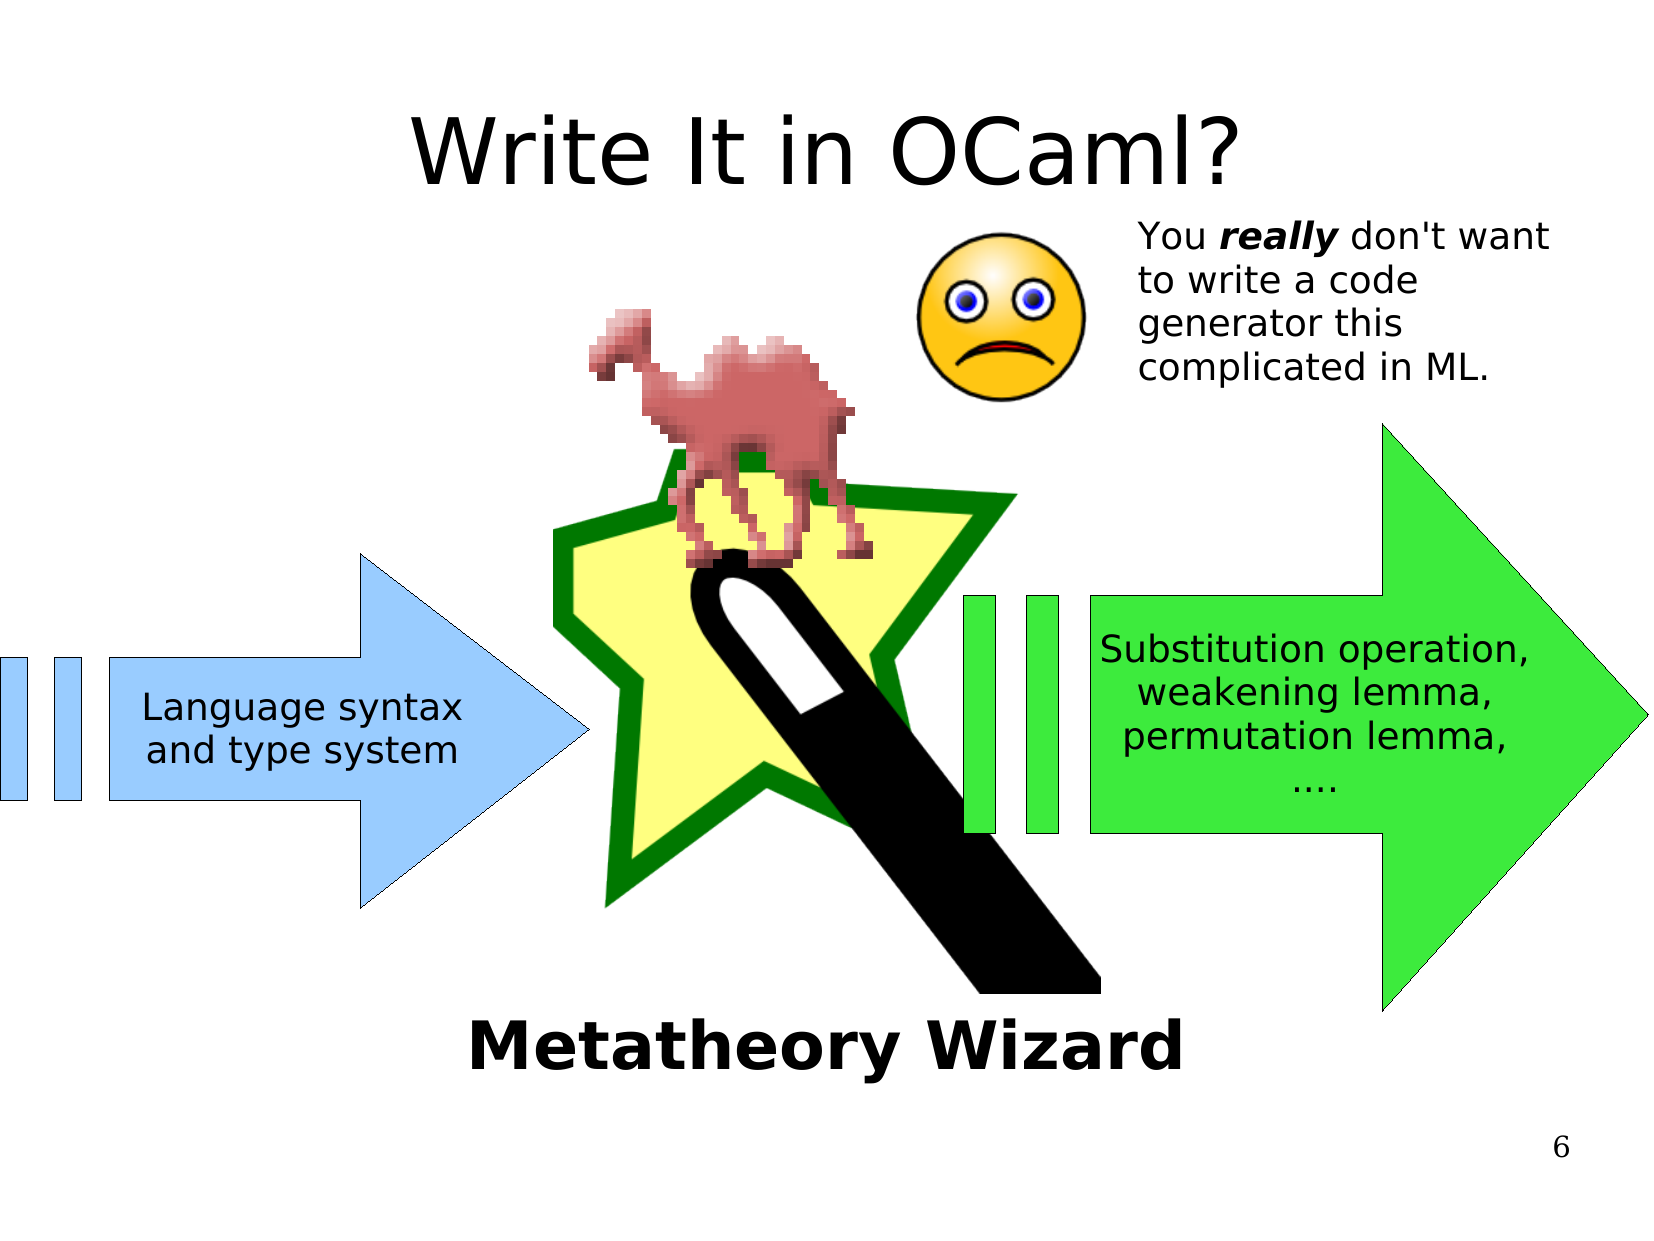

# Write It in OCaml?
You really don't want to write a code generator this complicated in ML.
Substitution operation,
weakening lemma,
permutation lemma,
....
Language syntax
and type system
Metatheory Wizard
6